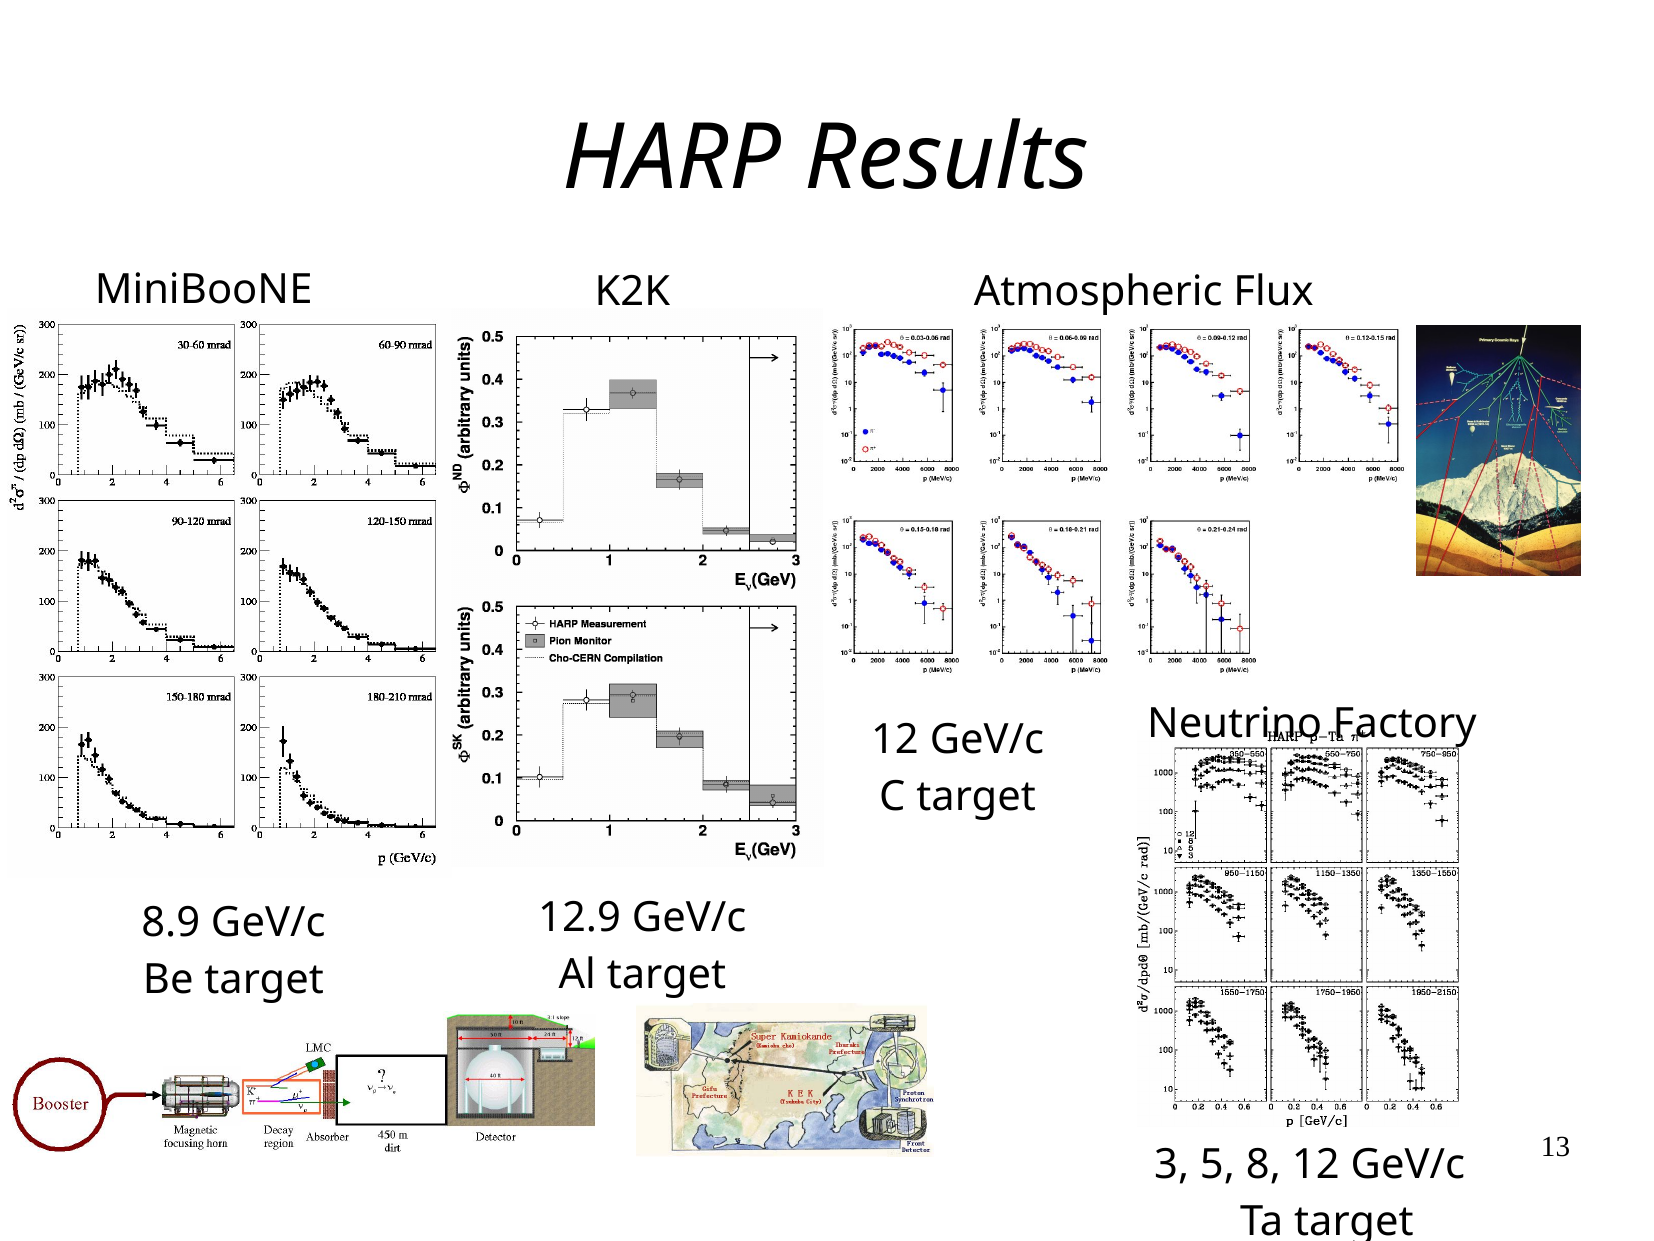

# HARP Results
MiniBooNE
K2K
Atmospheric Flux
Neutrino Factory
12 GeV/c
C target
12.9 GeV/c
Al target
8.9 GeV/c
Be target
3, 5, 8, 12 GeV/c
Ta target
13